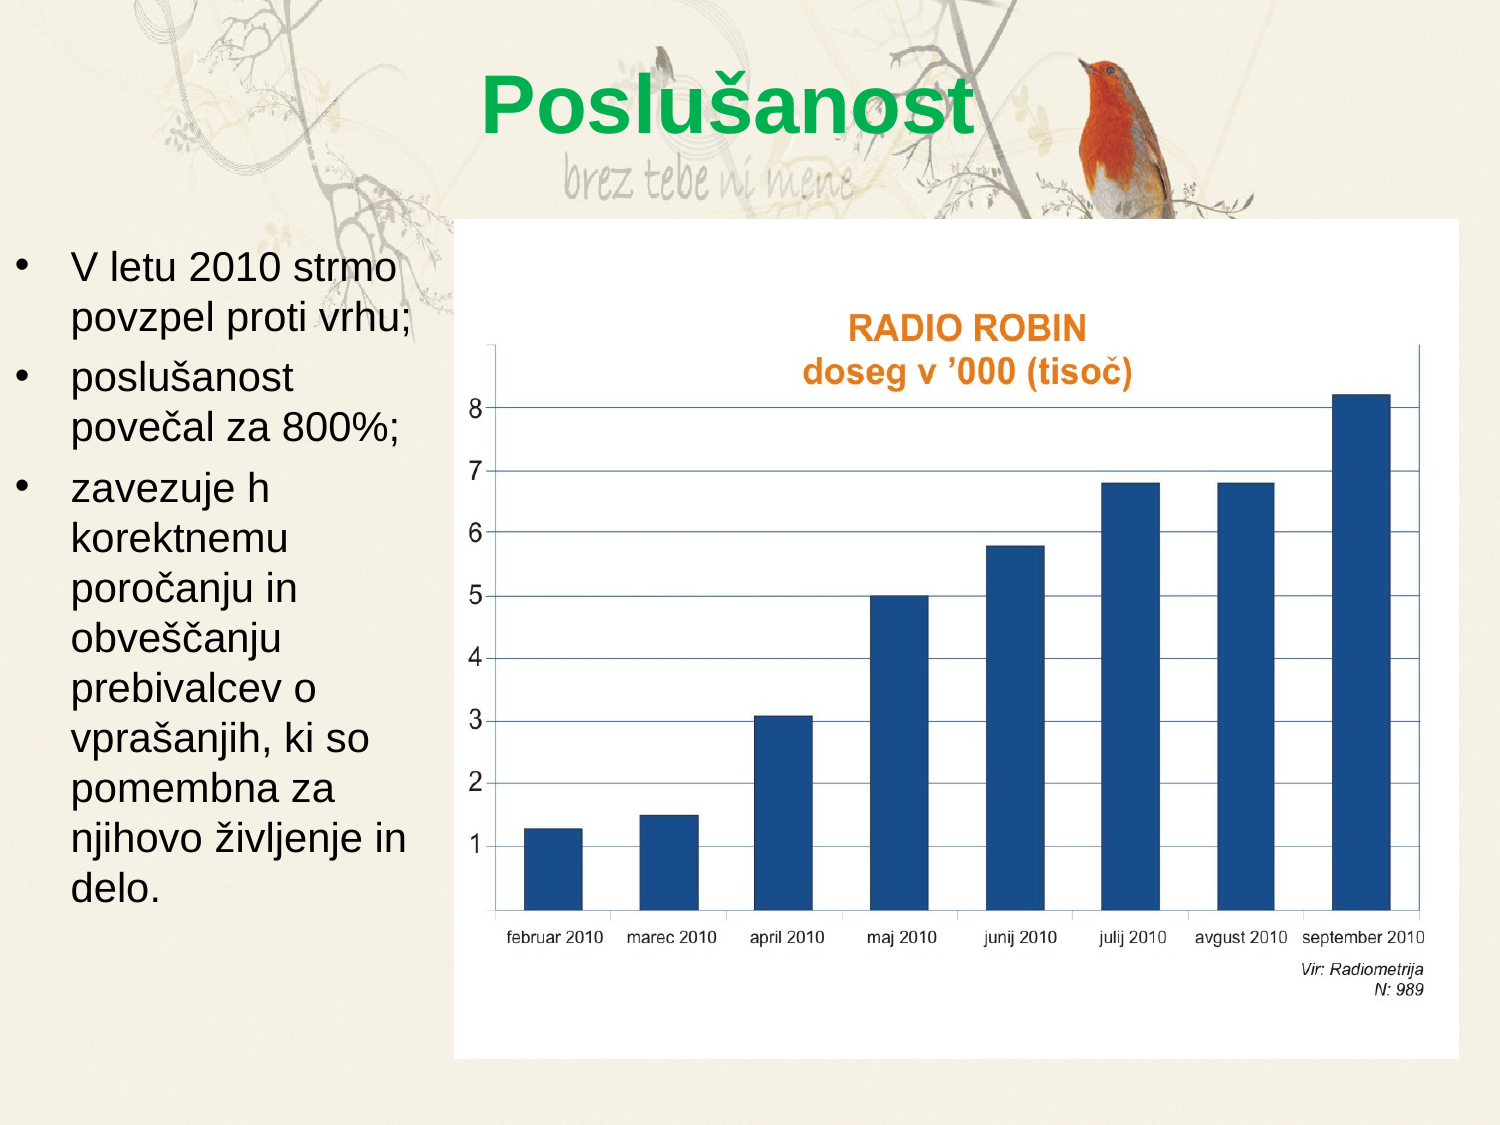

# Poslušanost
V letu 2010 strmo povzpel proti vrhu;
poslušanost povečal za 800%;
zavezuje h korektnemu poročanju in obveščanju prebivalcev o vprašanjih, ki so pomembna za njihovo življenje in delo.